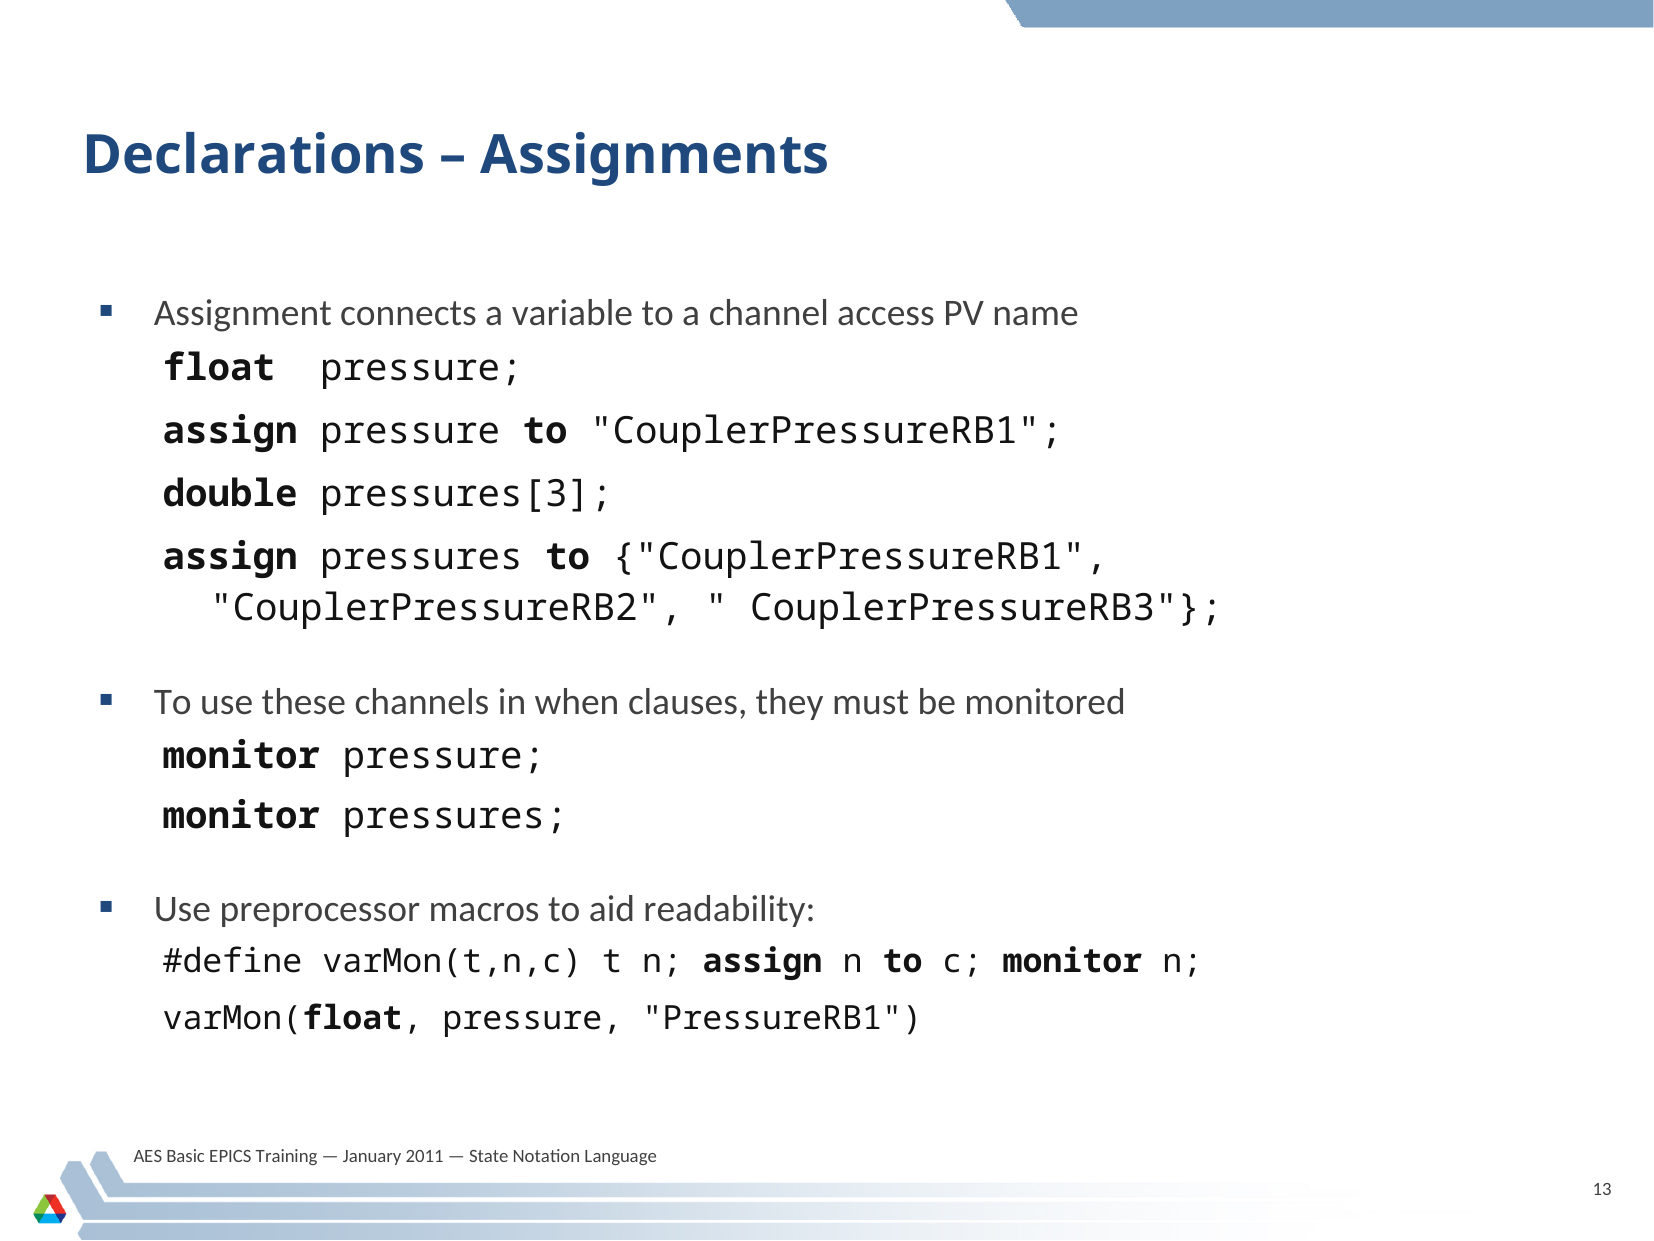

# Declarations – Assignments
Assignment connects a variable to a channel access PV name
float pressure;
assign pressure to "CouplerPressureRB1";
double pressures[3];
assign pressures to {"CouplerPressureRB1", "CouplerPressureRB2", " CouplerPressureRB3"};
To use these channels in when clauses, they must be monitored
monitor pressure;
monitor pressures;
Use preprocessor macros to aid readability:
#define varMon(t,n,c) t n; assign n to c; monitor n;
varMon(float, pressure, "PressureRB1")
AES Basic EPICS Training — January 2011 — State Notation Language
13